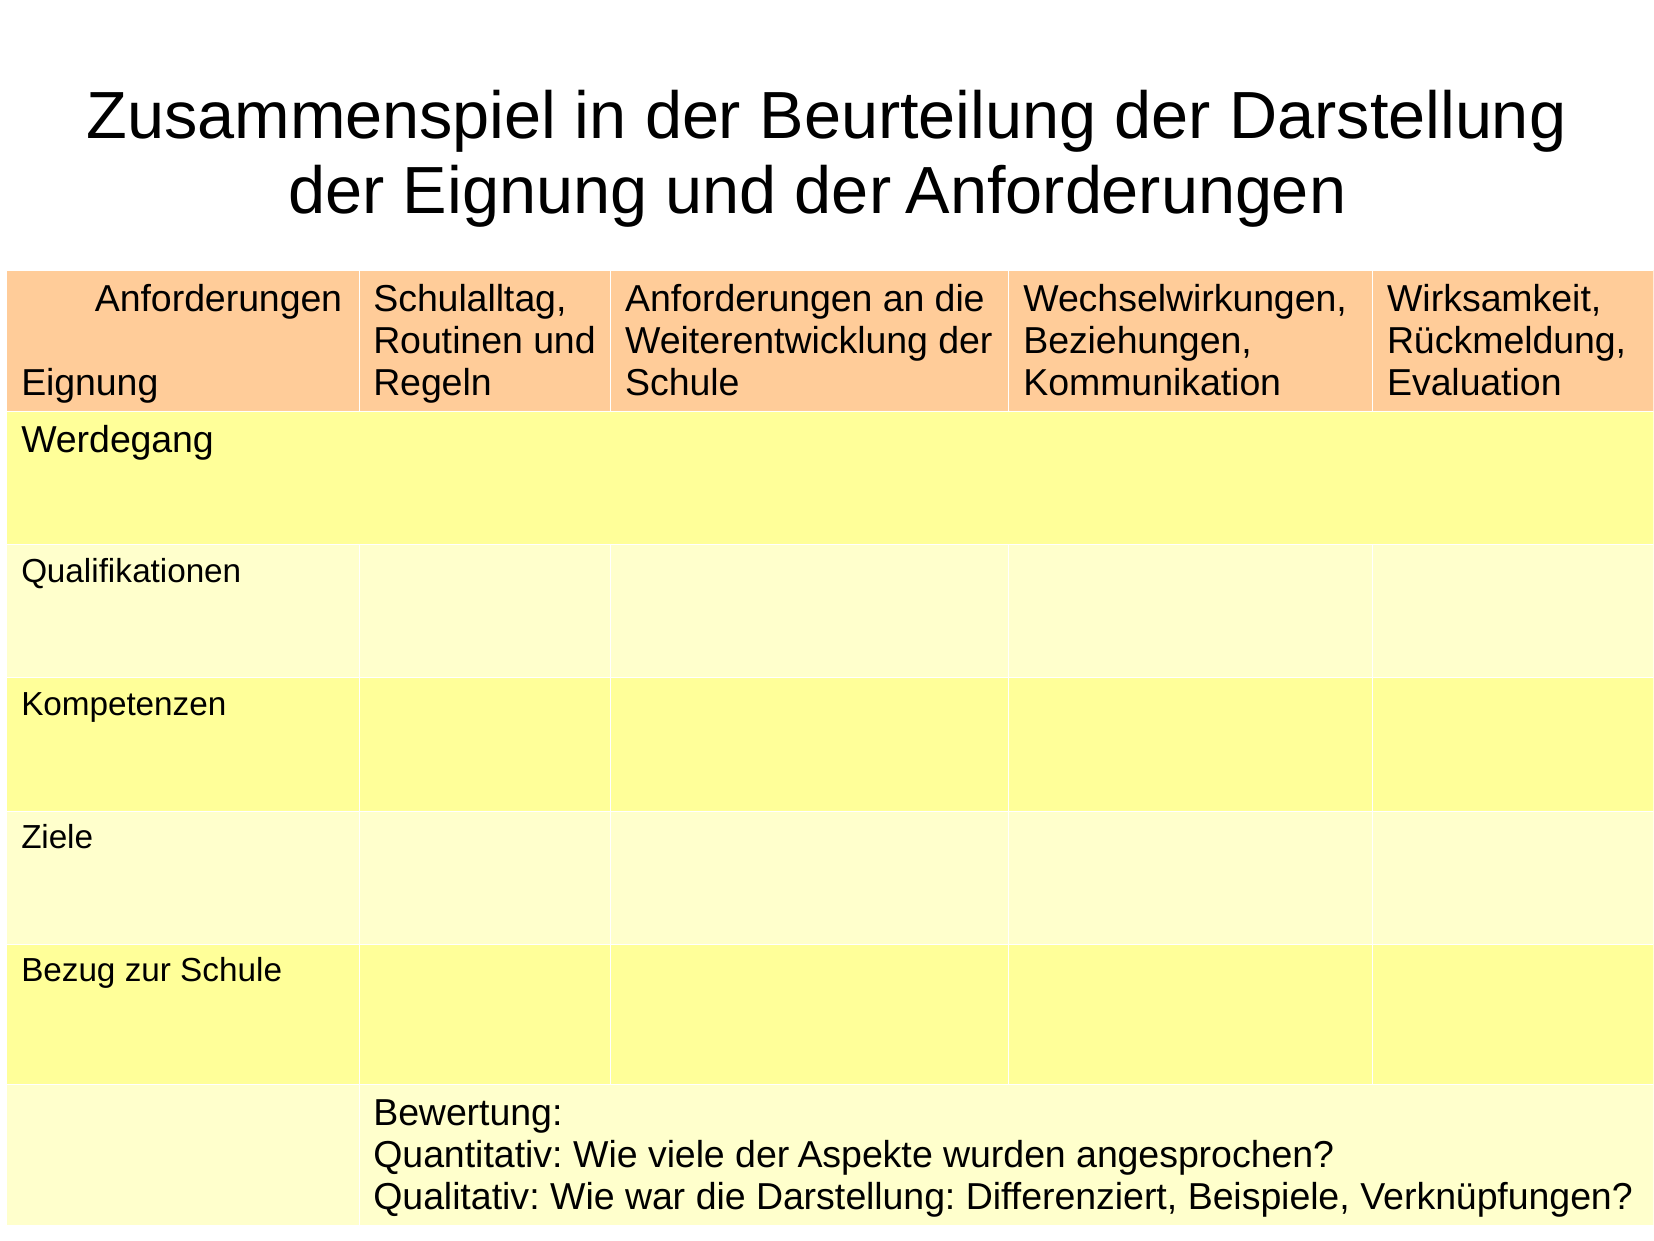

# Zusammenspiel in der Beurteilung der Darstellung der Eignung und der Anforderungen
| Anforderungen Eignung | Schulalltag, Routinen und Regeln | Anforderungen an die Weiterentwicklung der Schule | Wechselwirkungen, Beziehungen, Kommunikation | Wirksamkeit, Rückmeldung, Evaluation |
| --- | --- | --- | --- | --- |
| Werdegang | | | | |
| Qualifikationen | | | | |
| Kompetenzen | | | | |
| Ziele | | | | |
| Bezug zur Schule | | | | |
| | Bewertung: Quantitativ: Wie viele der Aspekte wurden angesprochen? Qualitativ: Wie war die Darstellung: Differenziert, Beispiele, Verknüpfungen? | | | |